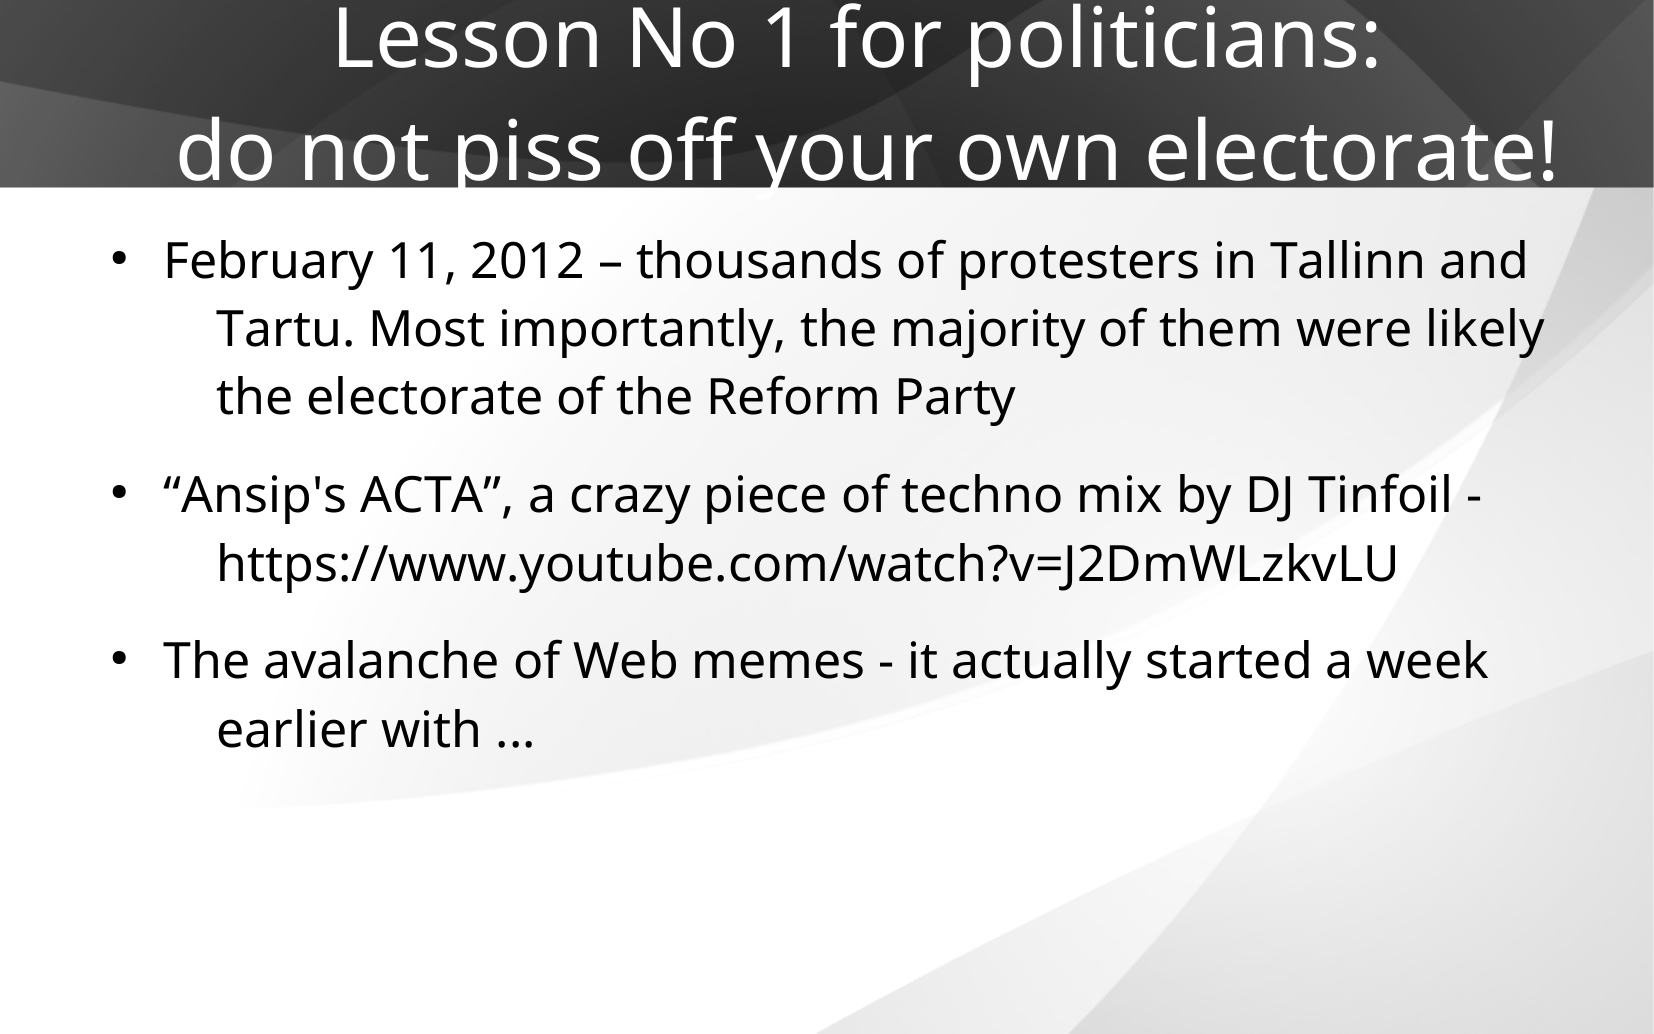

# Lesson No 1 for politicians: do not piss off your own electorate!
February 11, 2012 – thousands of protesters in Tallinn and Tartu. Most importantly, the majority of them were likely the electorate of the Reform Party
“Ansip's ACTA”, a crazy piece of techno mix by DJ Tinfoil -https://www.youtube.com/watch?v=J2DmWLzkvLU
The avalanche of Web memes - it actually started a week earlier with ...